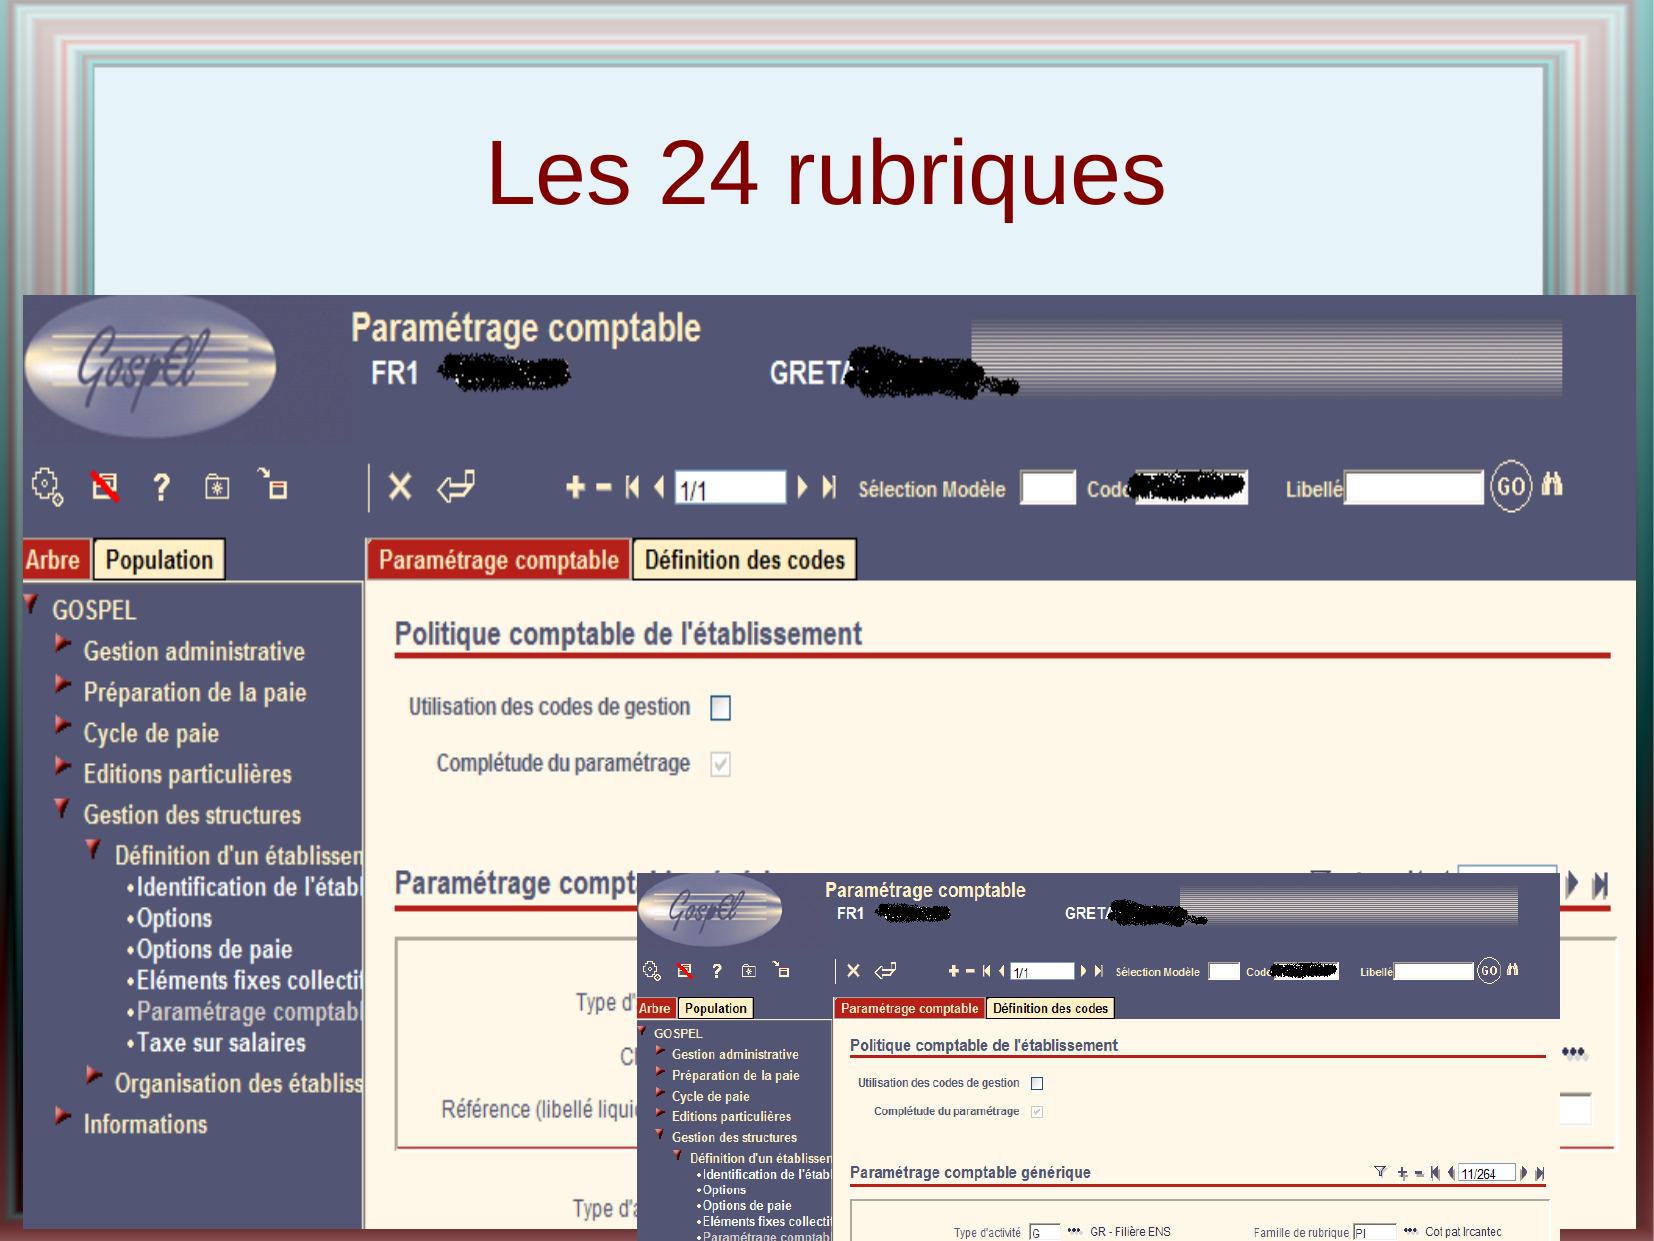

# Les 24 rubriques
Chaque activité doit être paramétrée selon 24 rubriques
Validez chaque activité en cours de travail
Soignez les libellés de références
Au bout la récompense : « complétude du paramétrage »